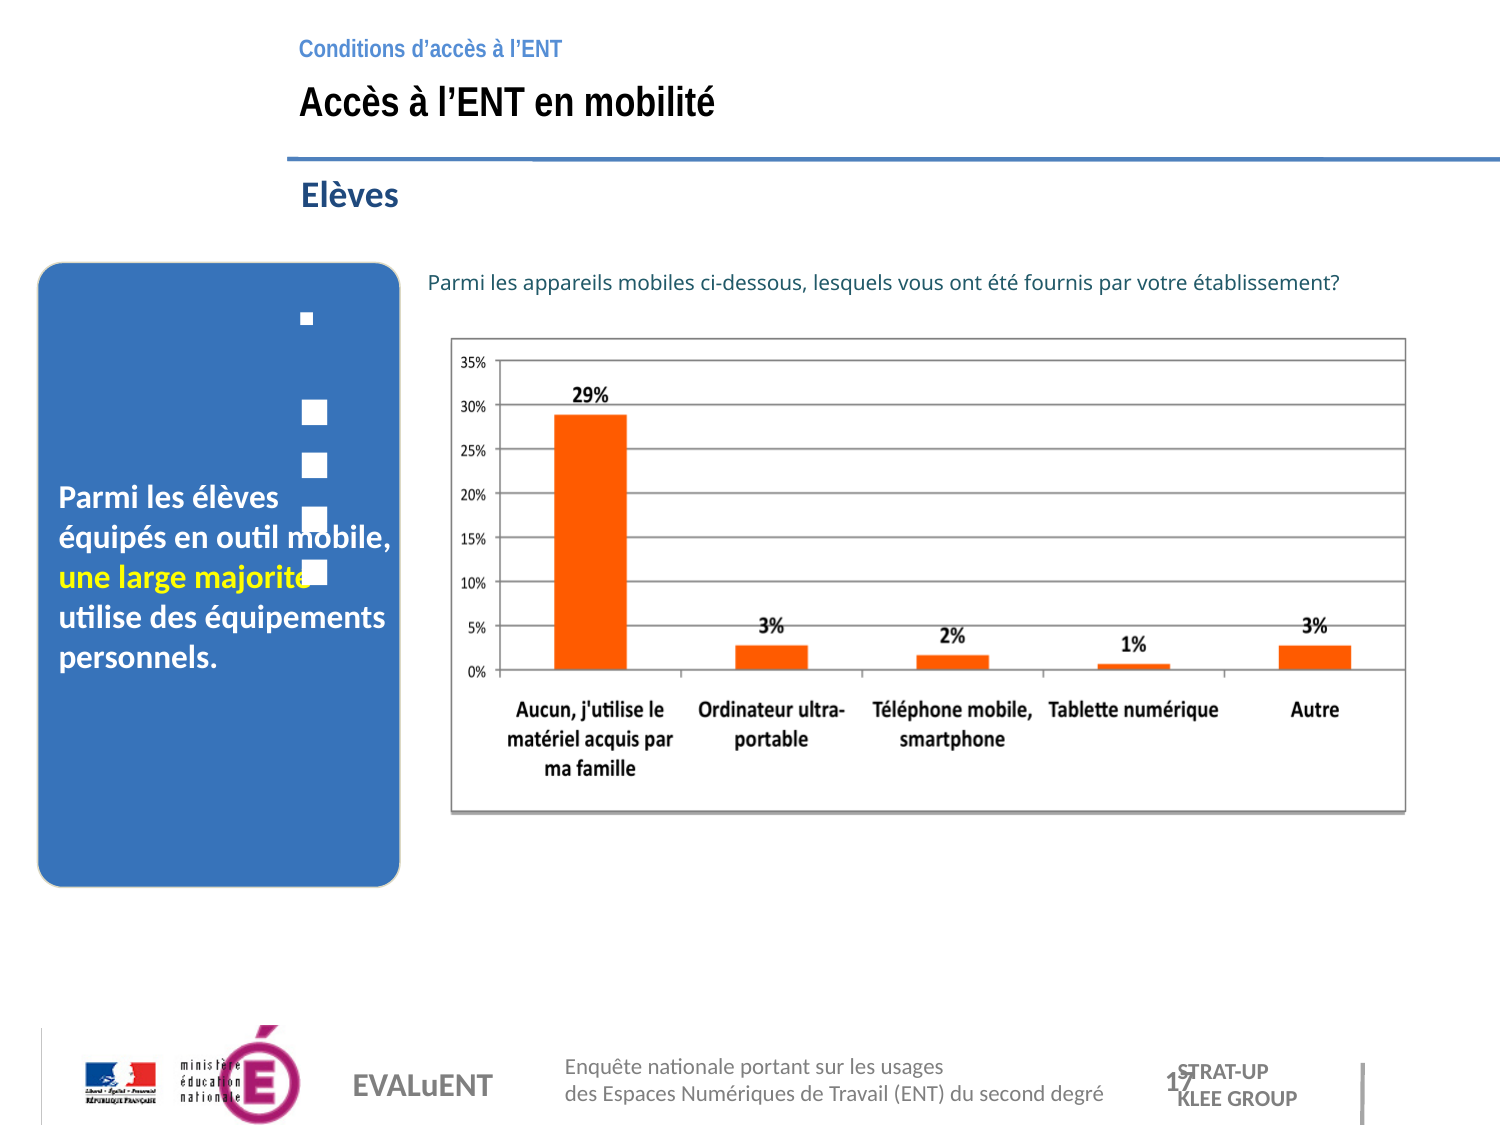

Conditions d’accès à l’ENT
Accès à l’ENT en mobilité
Elèves
Parmi les élèves équipés en outil mobile, une large majorité
utilise des équipements personnels.
Parmi les appareils mobiles ci-dessous, lesquels vous ont été fournis par votre établissement?